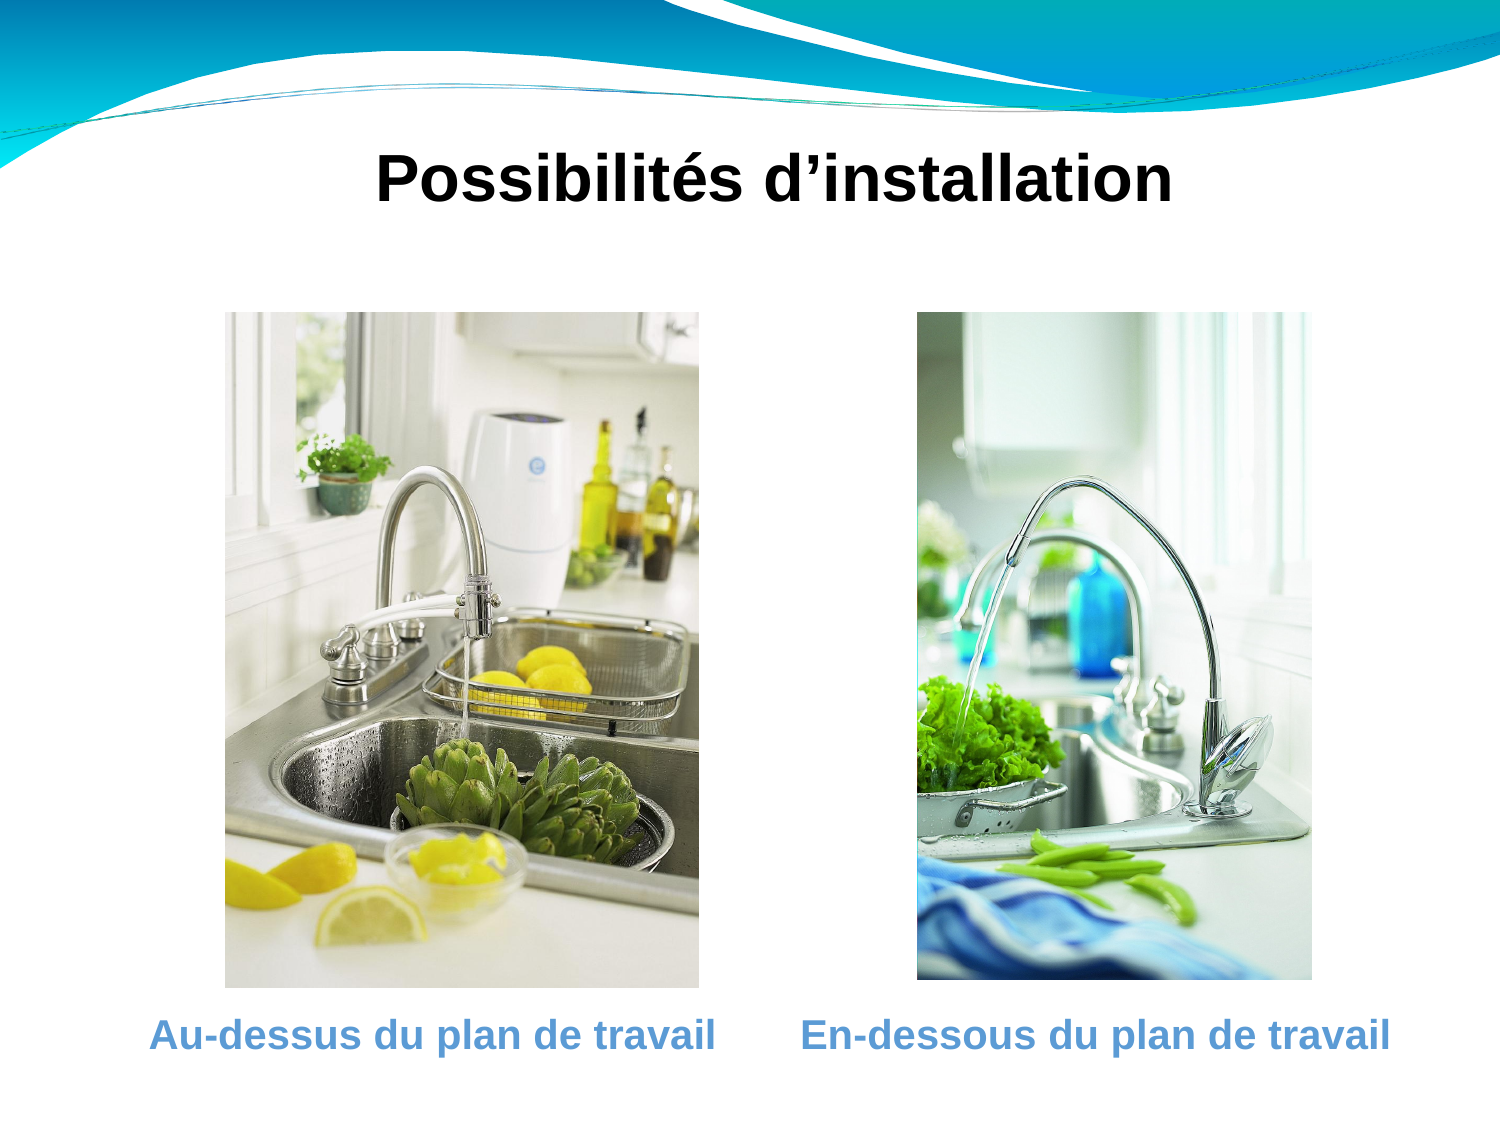

Possibilités d’installation
 Au-dessus du plan de travail
En-dessous du plan de travail